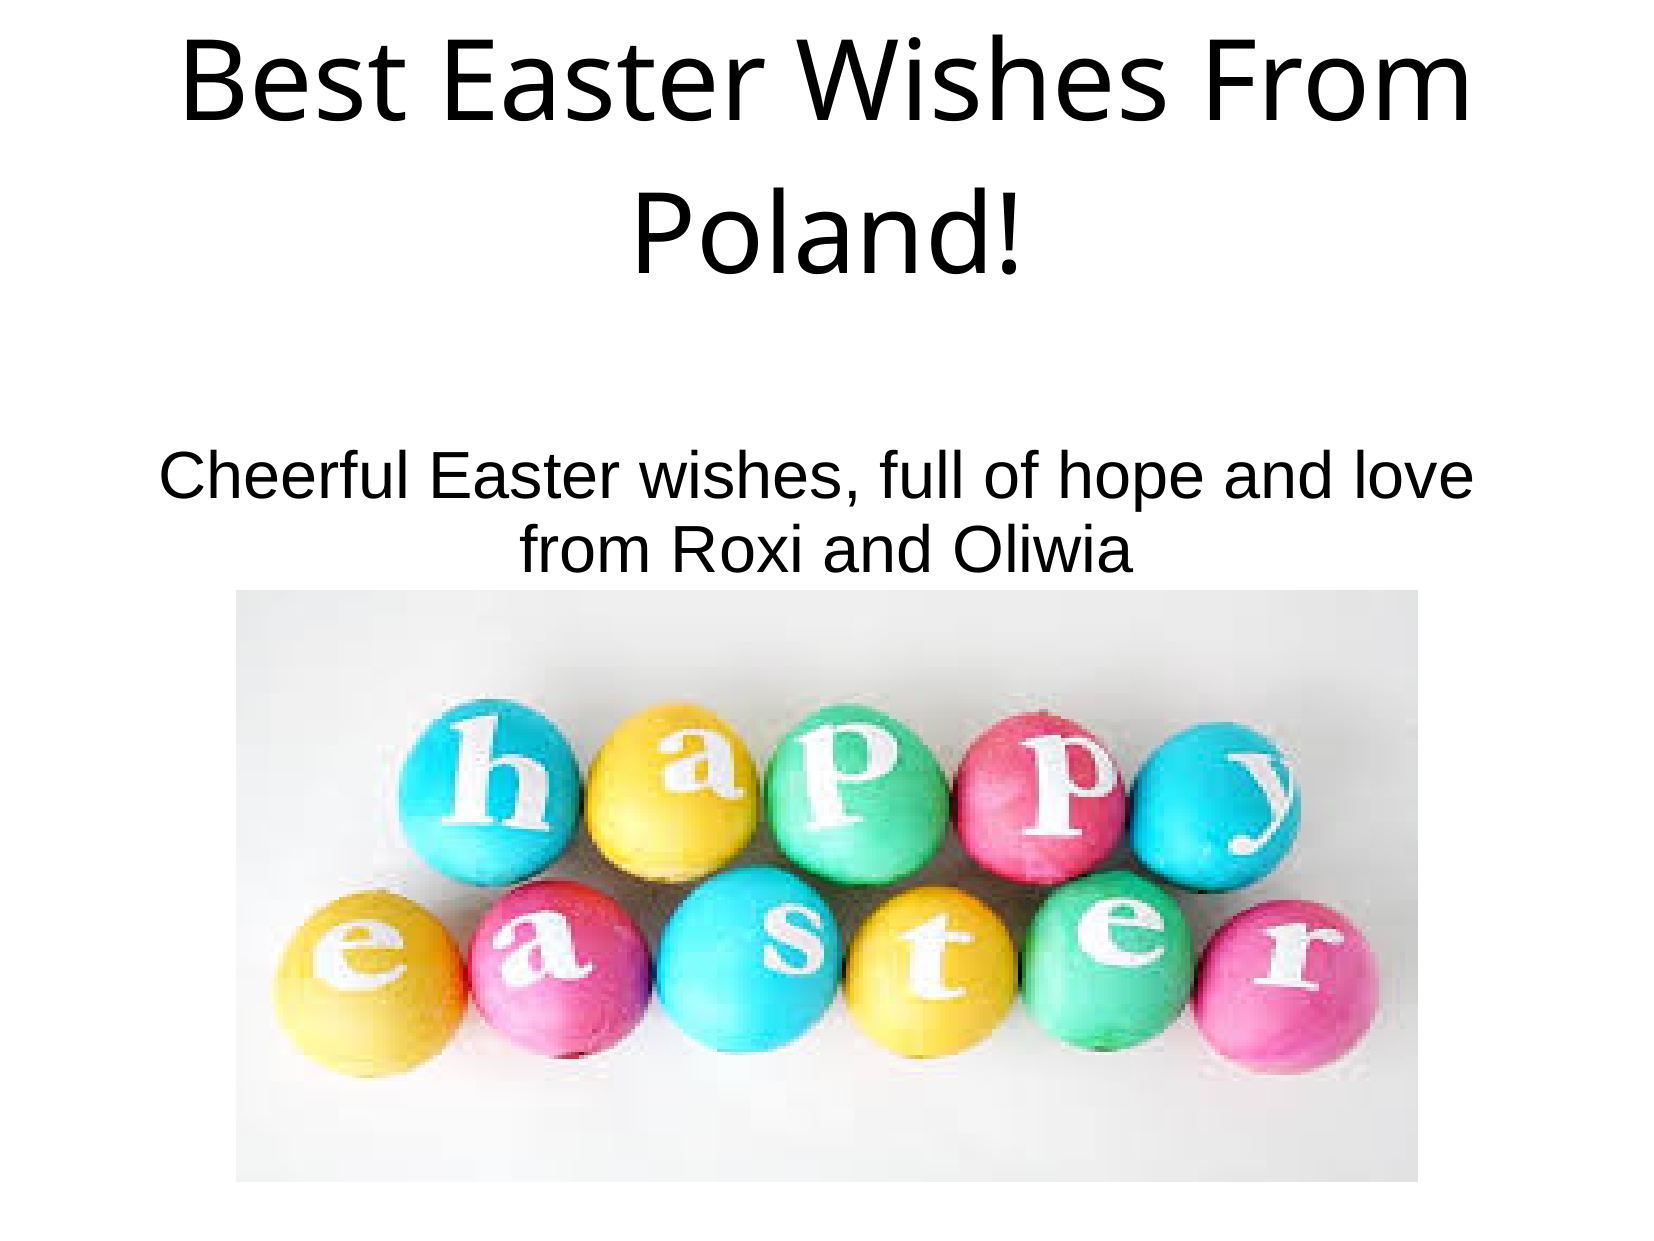

# Best Easter Wishes From Poland!
Cheerful Easter wishes, full of hope and love
from Roxi and Oliwia